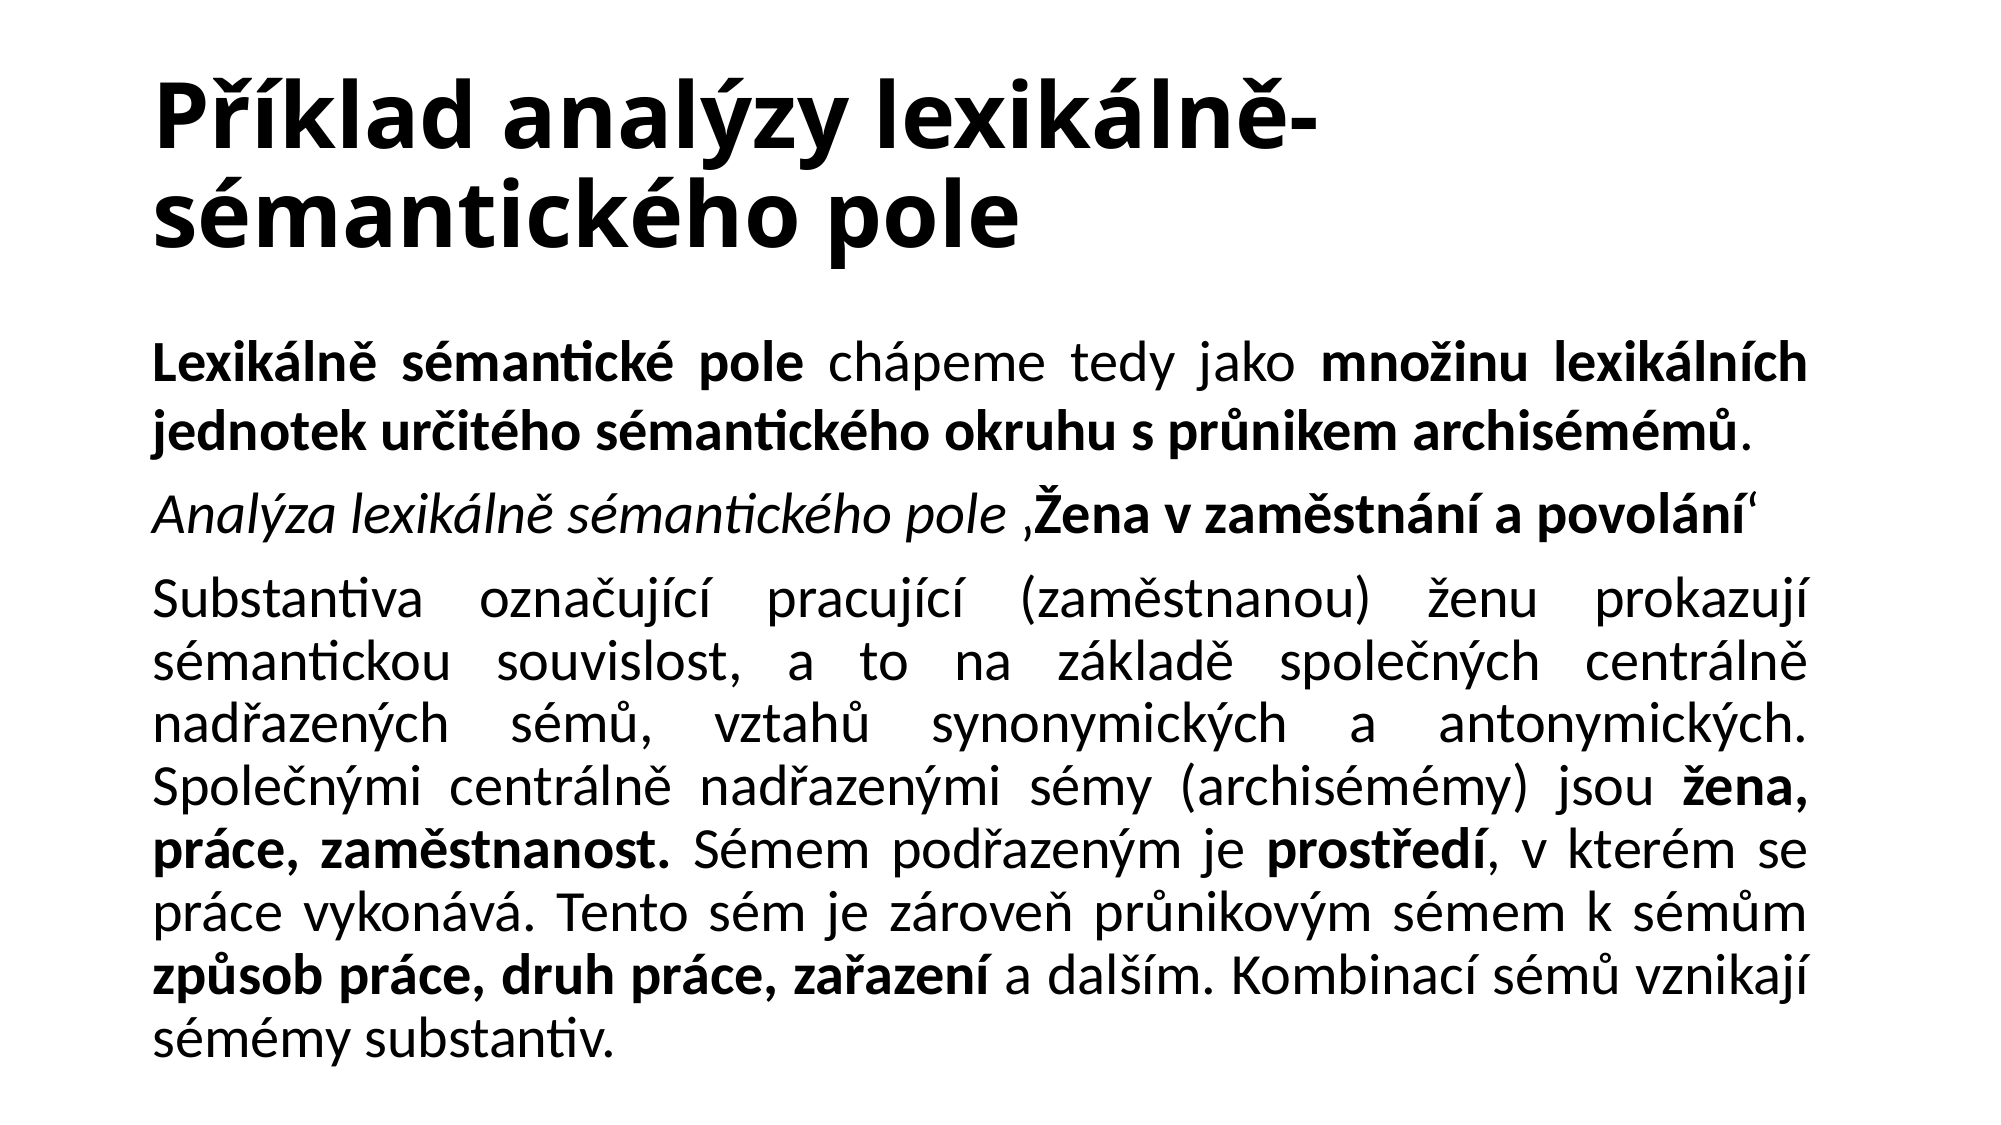

# Příklad analýzy lexikálně-sémantického pole
Lexikálně sémantické pole chápeme tedy jako množinu lexikálních jednotek určitého sémantického okruhu s průnikem archisémémů.
Analýza lexikálně sémantického pole ‚Žena v zaměstnání a povolání‘
Substantiva označující pracující (zaměstnanou) ženu prokazují sémantickou souvislost, a to na základě společných centrálně nadřazených sémů, vztahů synonymických a antonymických. Společnými centrálně nadřazenými sémy (archisémémy) jsou žena, práce, zaměstnanost. Sémem podřazeným je prostředí, v kterém se práce vykonává. Tento sém je zároveň průnikovým sémem k sémům způsob práce, druh práce, zařazení a dalším. Kombinací sémů vznikají sémémy substantiv.